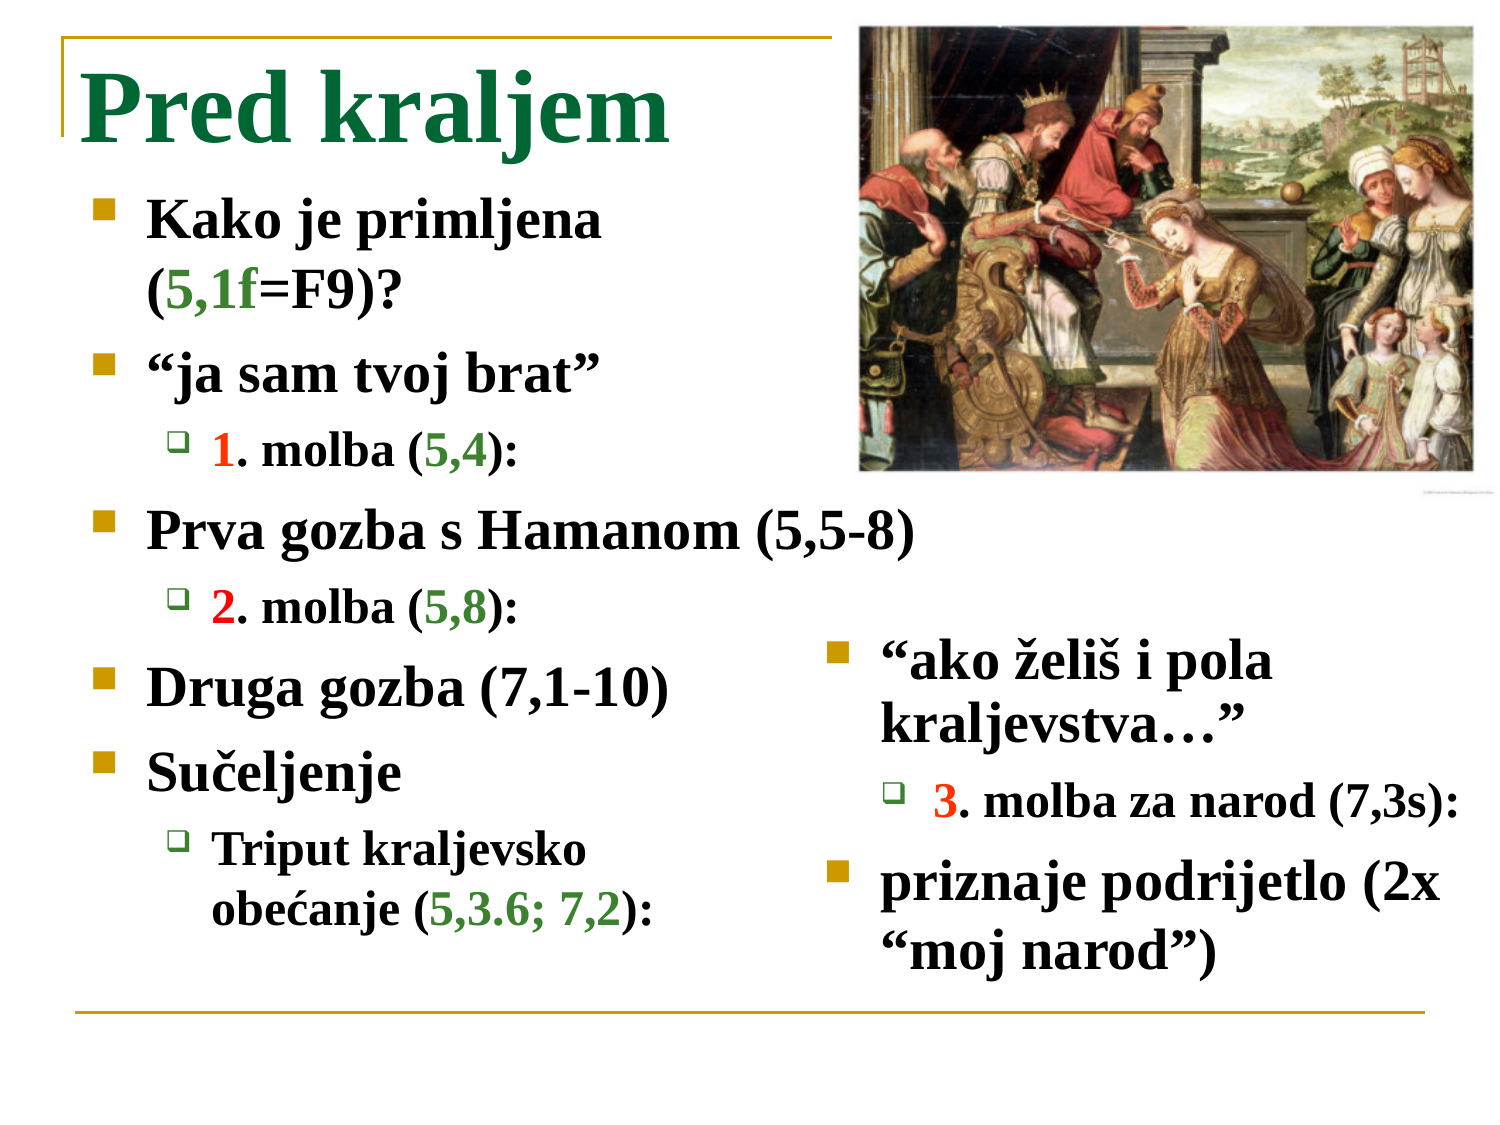

# Pred kraljem
Kako je primljena
(5,1f=F9)?
“ja sam tvoj brat”
1. molba (5,4):
Prva gozba s Hamanom (5,5-8)
2. molba (5,8):
Druga gozba (7,1-10)
Sučeljenje
Triput kraljevsko
obećanje (5,3.6; 7,2):
“ako želiš i pola kraljevstva…”
3. molba za narod (7,3s):
priznaje podrijetlo (2x “moj narod”)